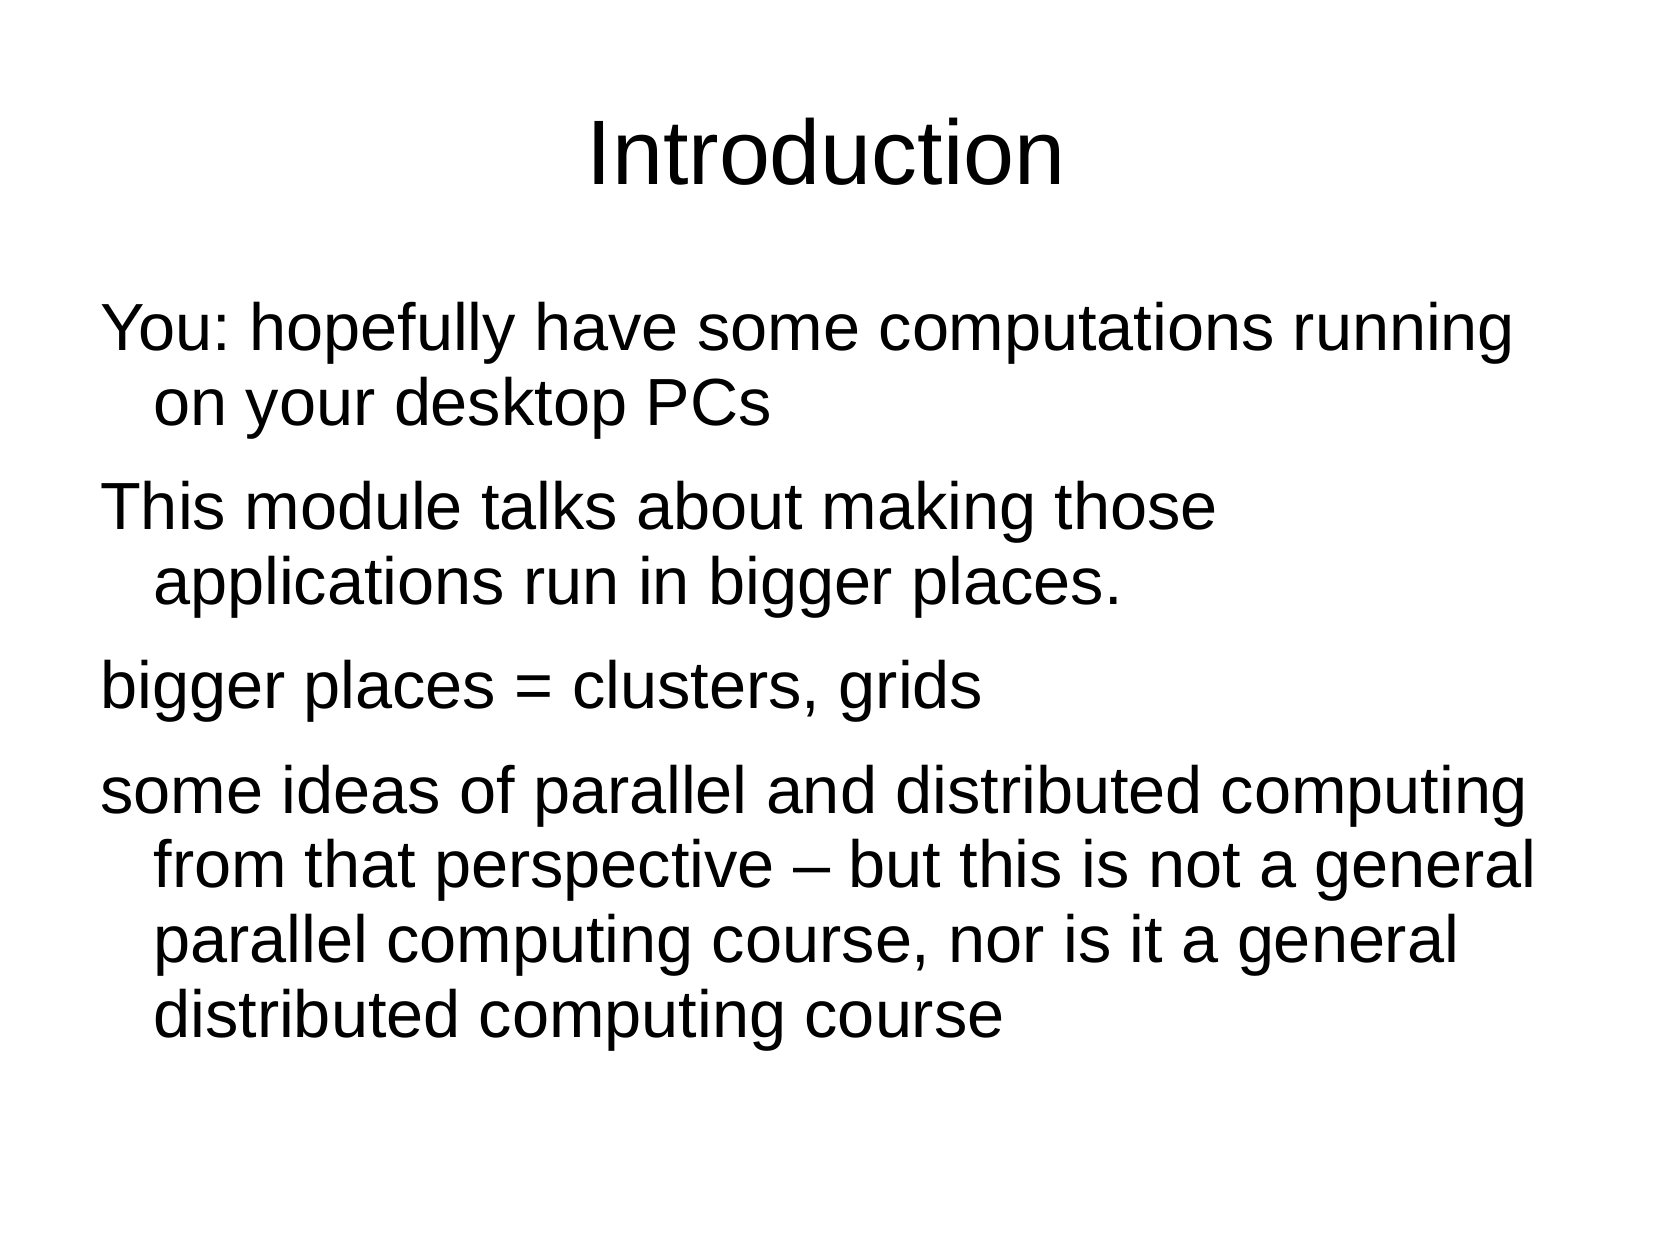

# Introduction
You: hopefully have some computations running on your desktop PCs
This module talks about making those applications run in bigger places.
bigger places = clusters, grids
some ideas of parallel and distributed computing from that perspective – but this is not a general parallel computing course, nor is it a general distributed computing course